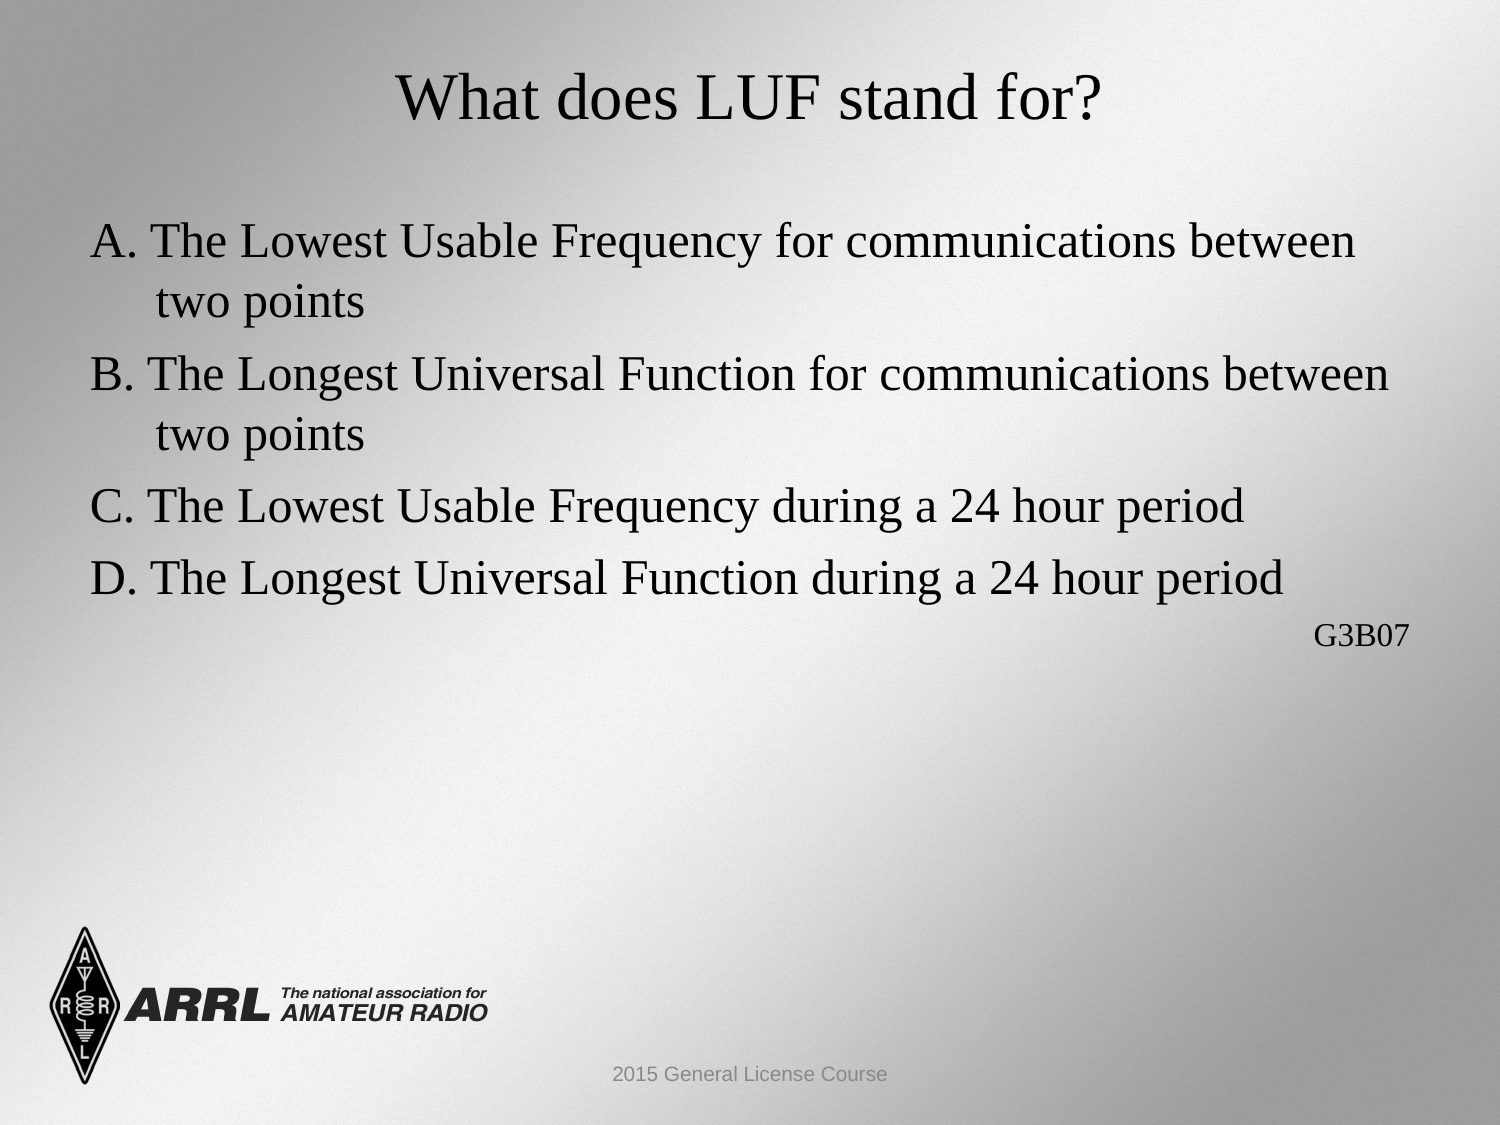

# What does LUF stand for?
A. The Lowest Usable Frequency for communications between two points
B. The Longest Universal Function for communications between two points
C. The Lowest Usable Frequency during a 24 hour period
D. The Longest Universal Function during a 24 hour period
 G3B07
2015 General License Course